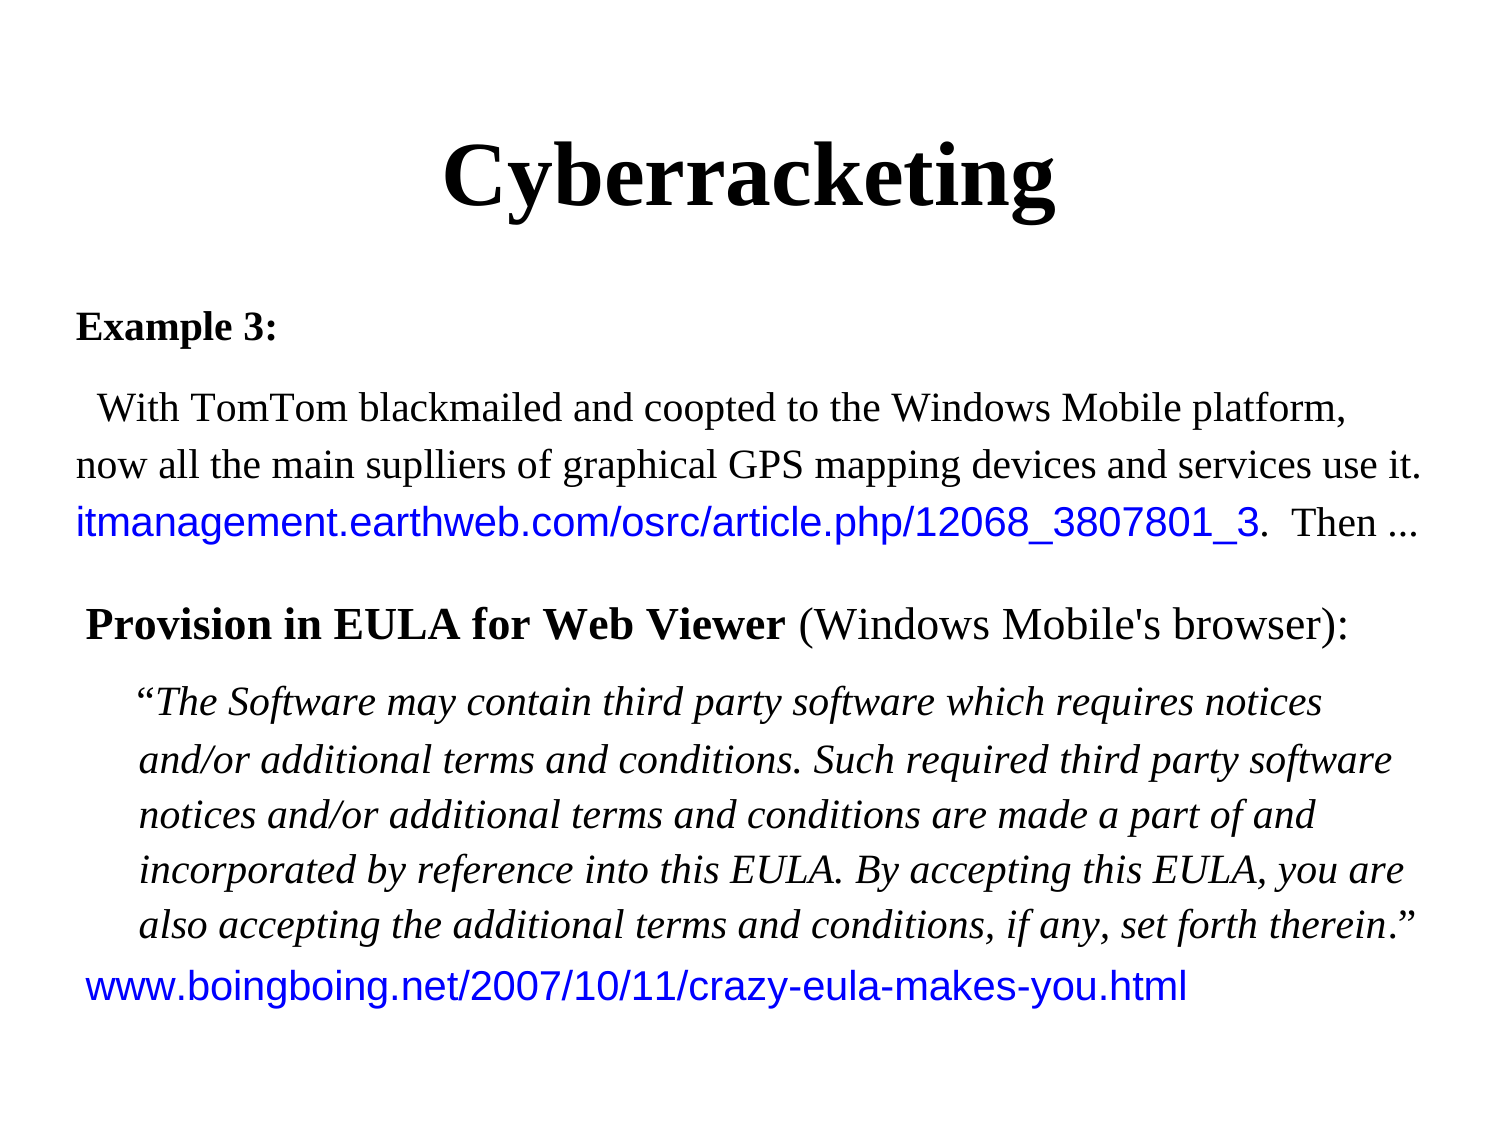

# Cyberracketing
Example 3:
 With TomTom blackmailed and coopted to the Windows Mobile platform,
now all the main suplliers of graphical GPS mapping devices and services use it.
itmanagement.earthweb.com/osrc/article.php/12068_3807801_3. Then ...
Provision in EULA for Web Viewer (Windows Mobile's browser):
 “The Software may contain third party software which requires notices and/or additional terms and conditions. Such required third party software notices and/or additional terms and conditions are made a part of and incorporated by reference into this EULA. By accepting this EULA, you are also accepting the additional terms and conditions, if any, set forth therein.”
www.boingboing.net/2007/10/11/crazy-eula-makes-you.html